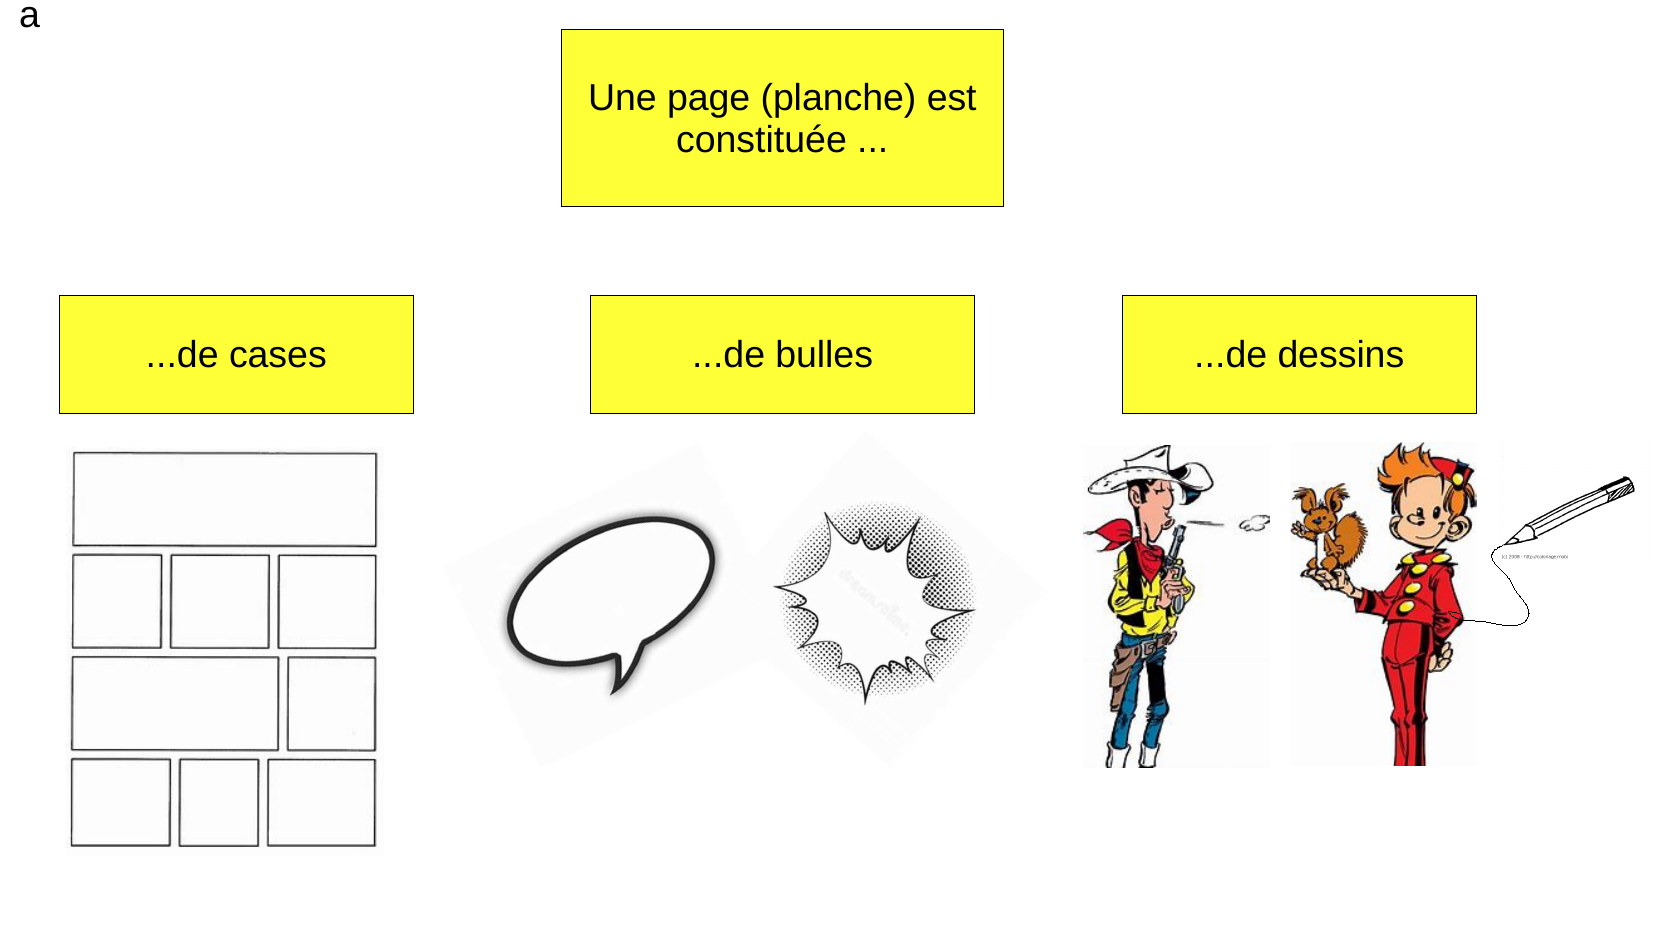

a
Une page (planche) est constituée ...
...de cases
...de bulles
...de dessins